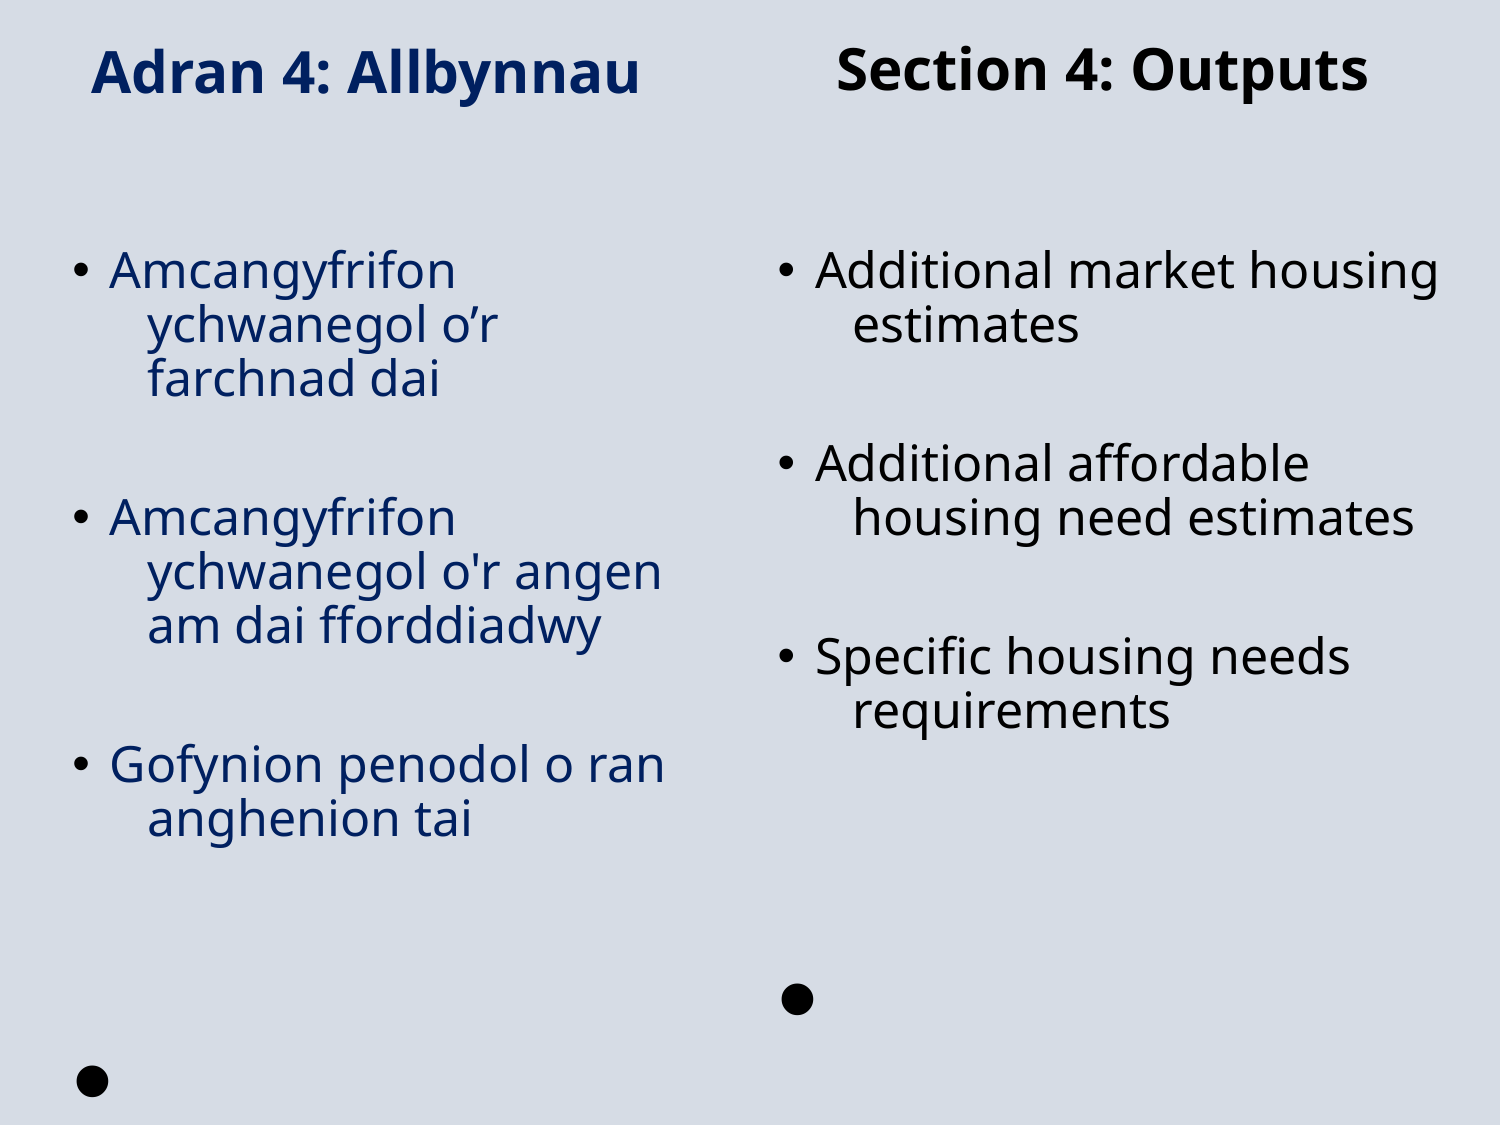

Section 4: Outputs
Adran 4: Allbynnau
# Amcangyfrifon ychwanegol o’r farchnad dai
Amcangyfrifon ychwanegol o'r angen am dai fforddiadwy
Gofynion penodol o ran anghenion tai
Additional market housing estimates
Additional affordable housing need estimates
Specific housing needs requirements